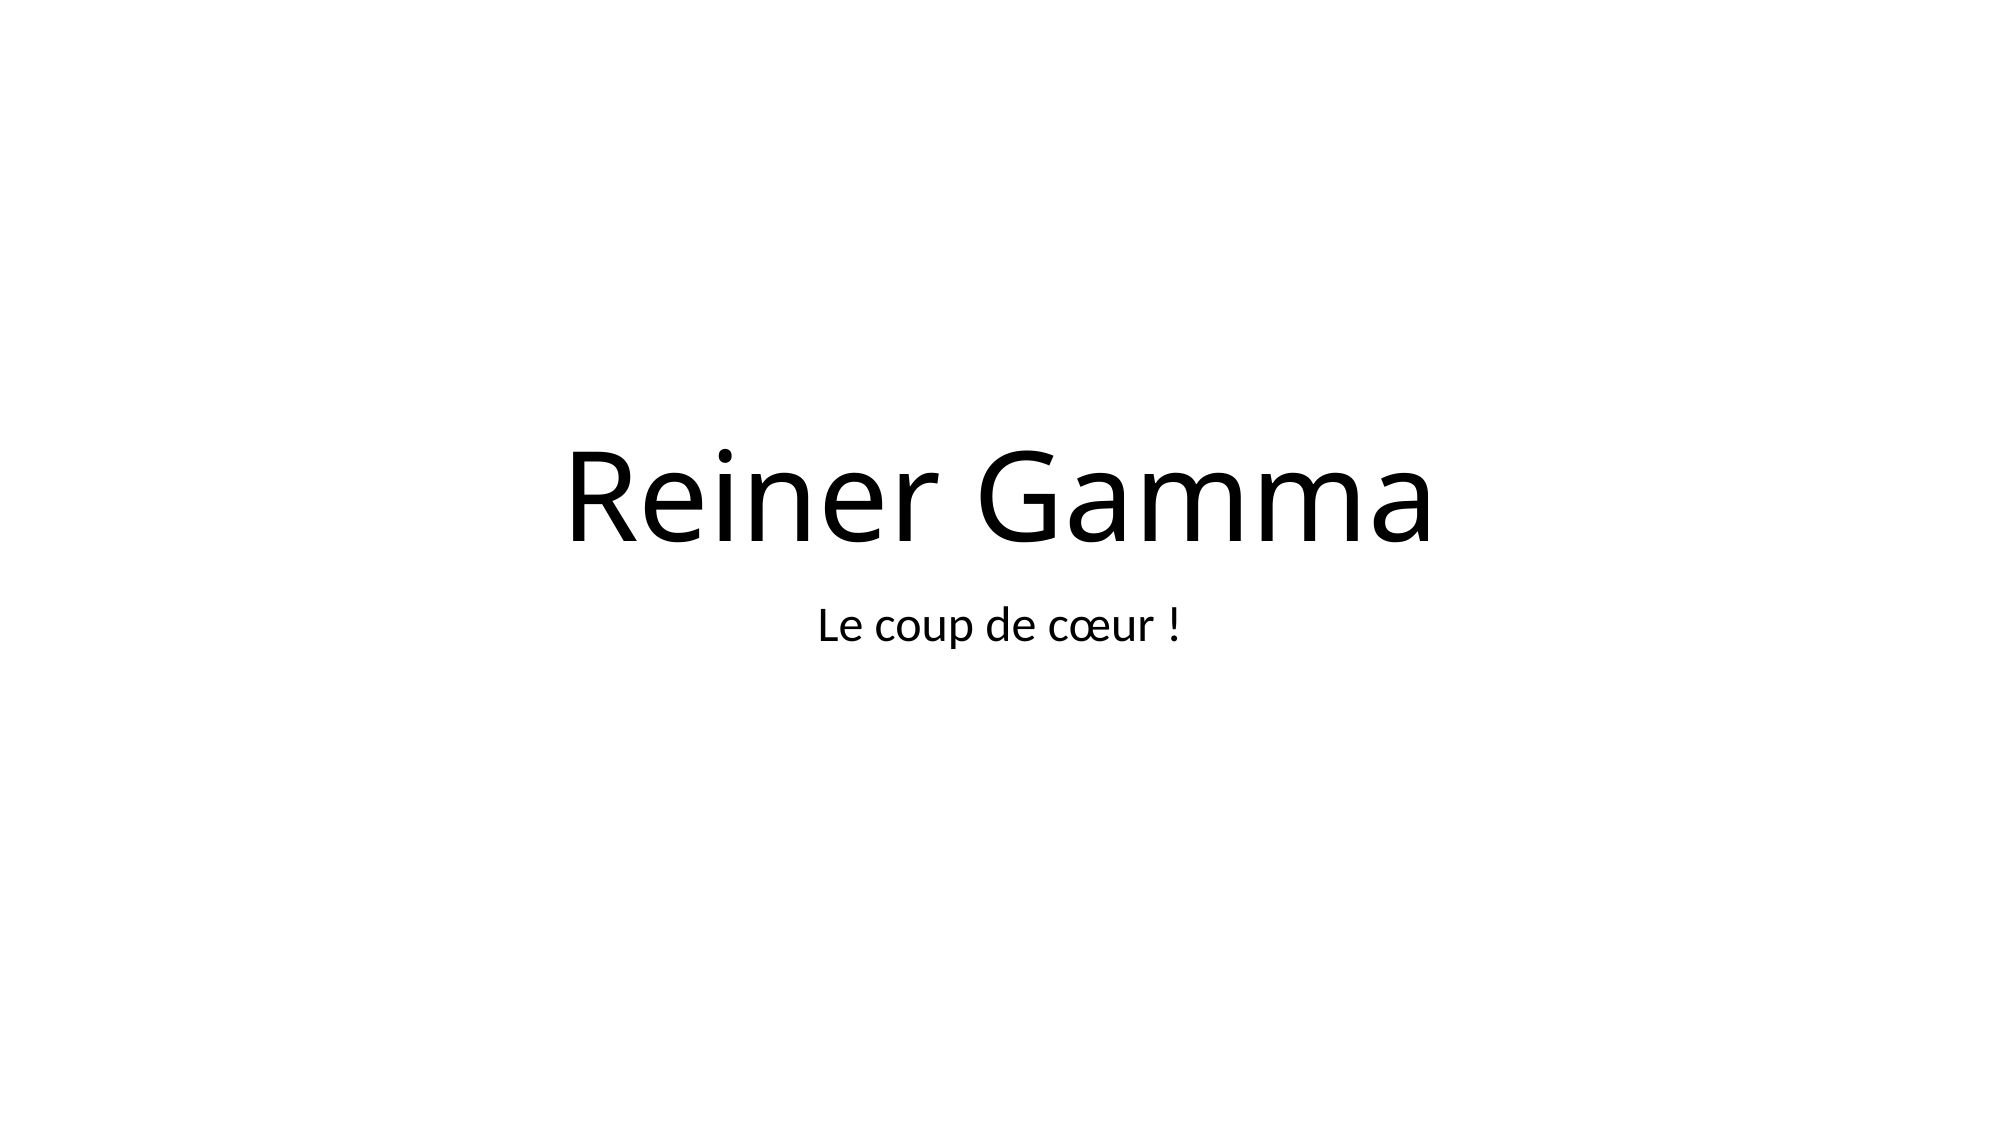

# Reiner Gamma
Le coup de cœur !